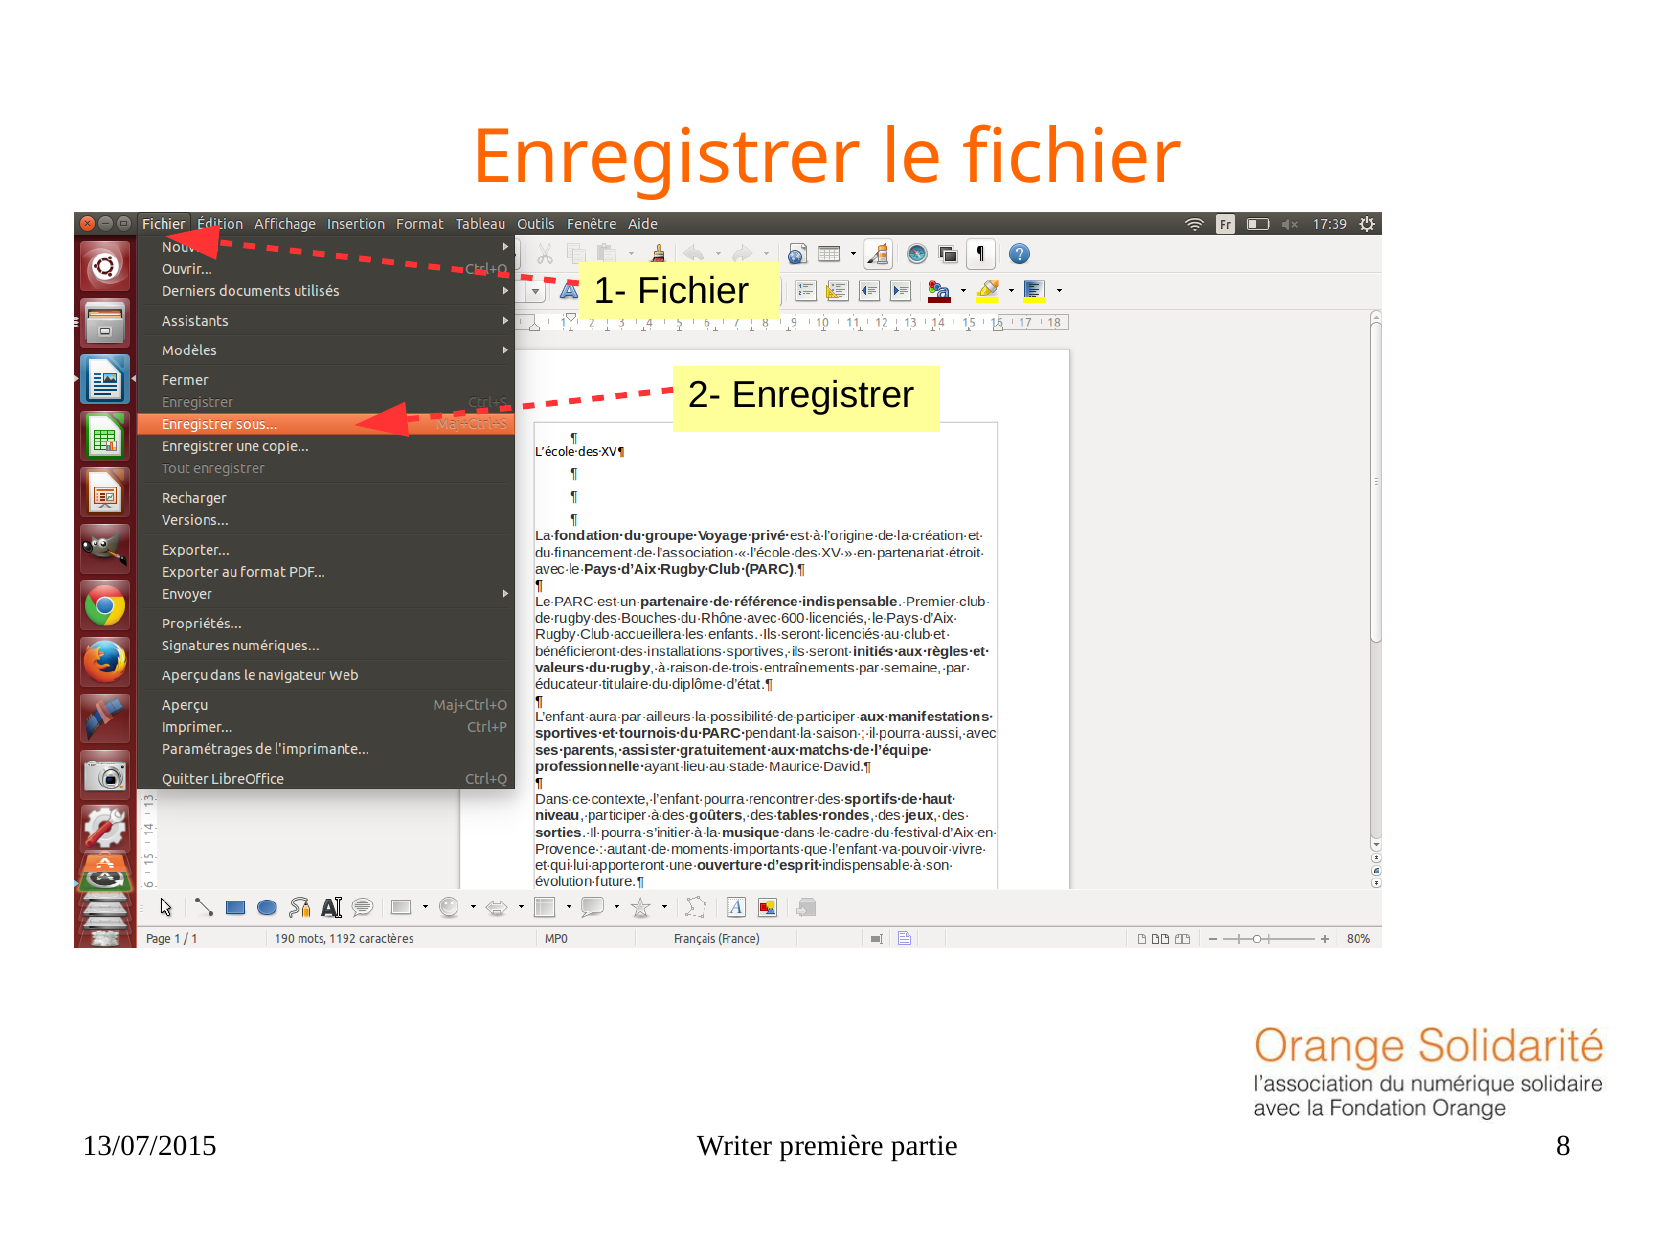

# Enregistrer le fichier
1- Fichier
2- Enregistrer
13/07/2015
Writer première partie
8